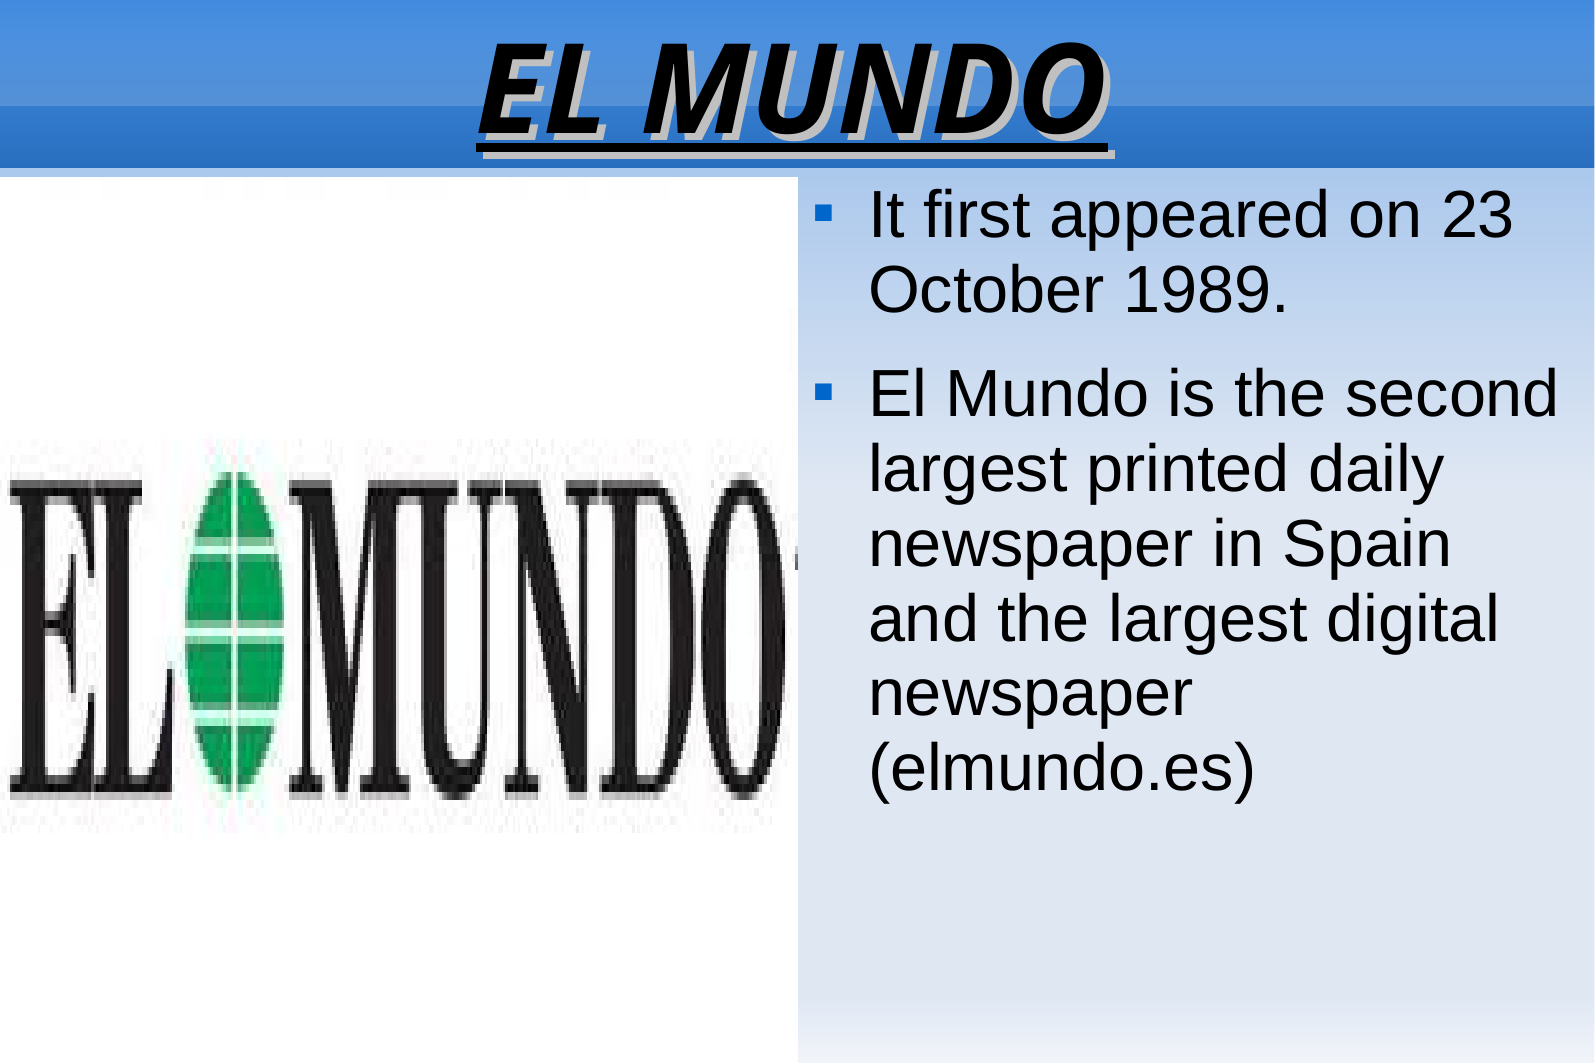

# EL MUNDO
It first appeared on 23 October 1989.
El Mundo is the second largest printed daily newspaper in Spain and the largest digital newspaper (elmundo.es)